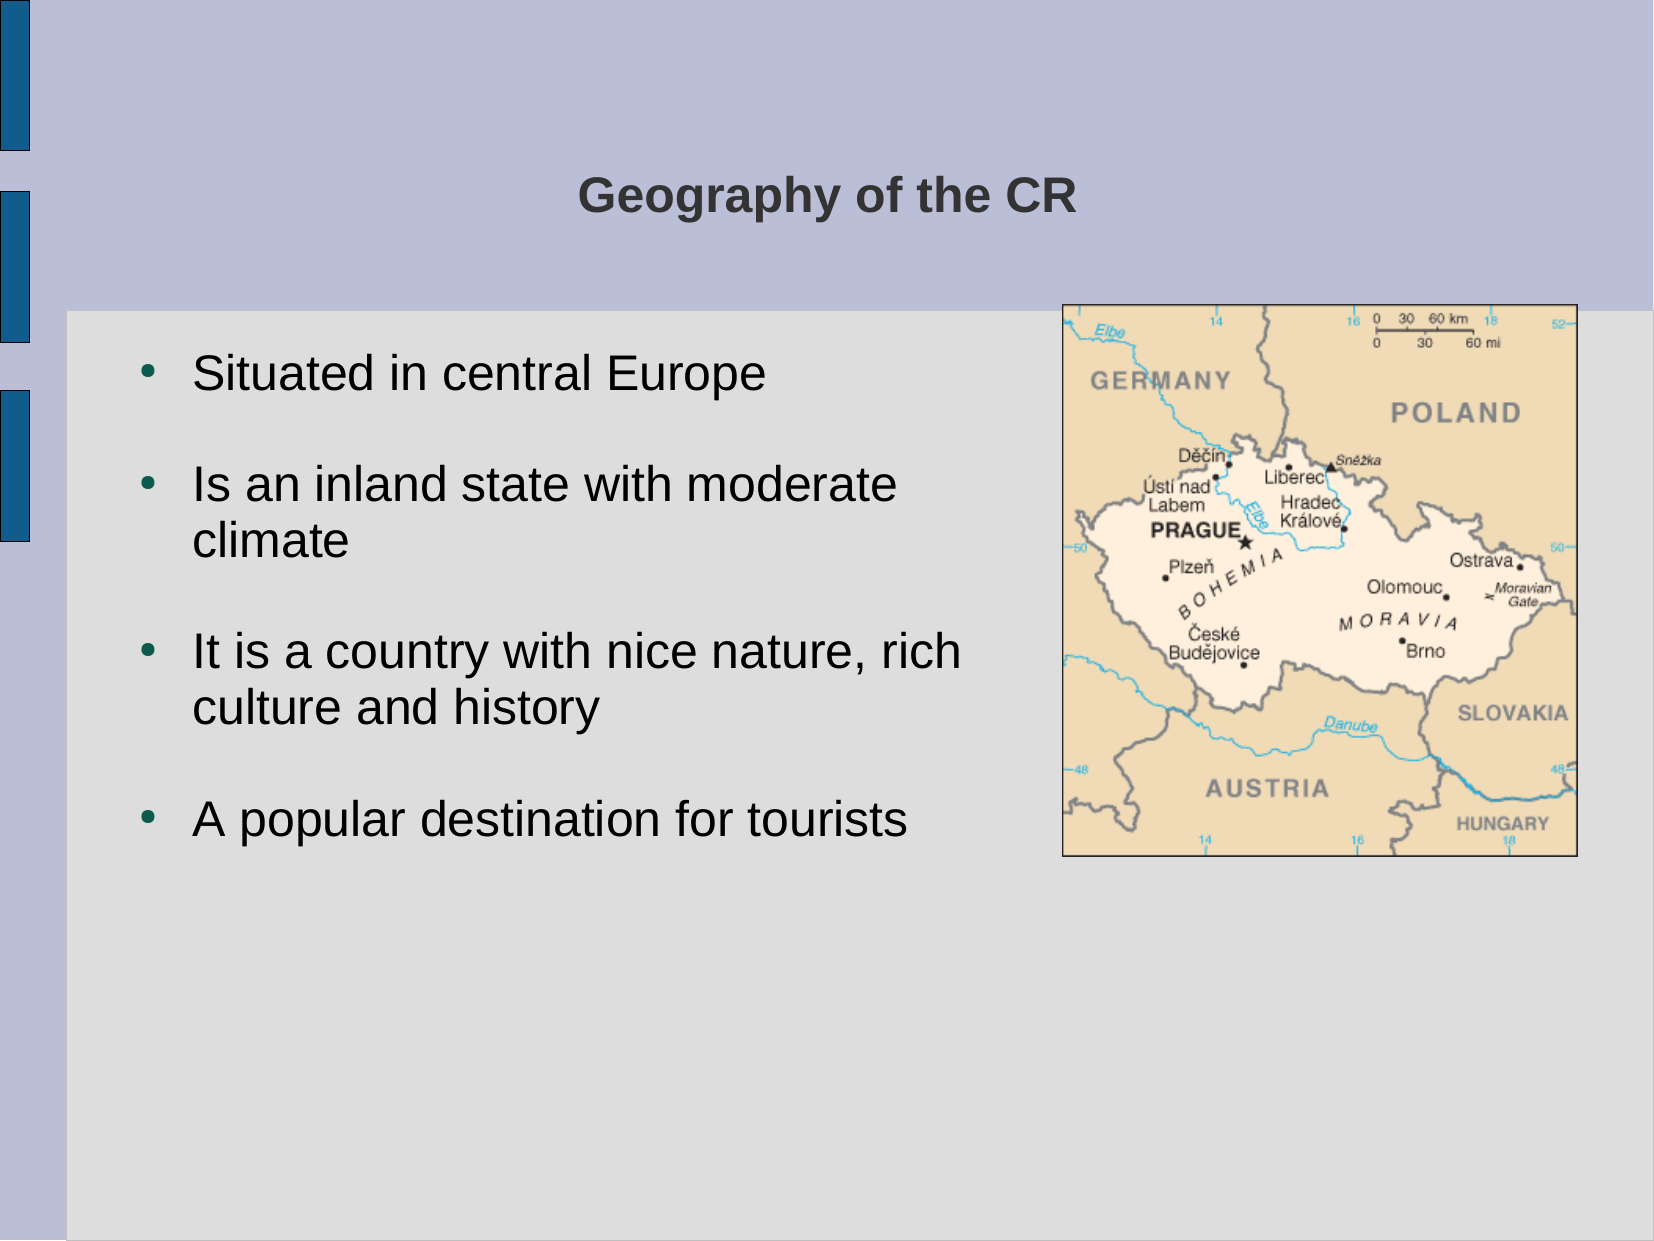

# Geography of the CR
Situated in central Europe
Is an inland state with moderate climate
It is a country with nice nature, rich culture and history
A popular destination for tourists